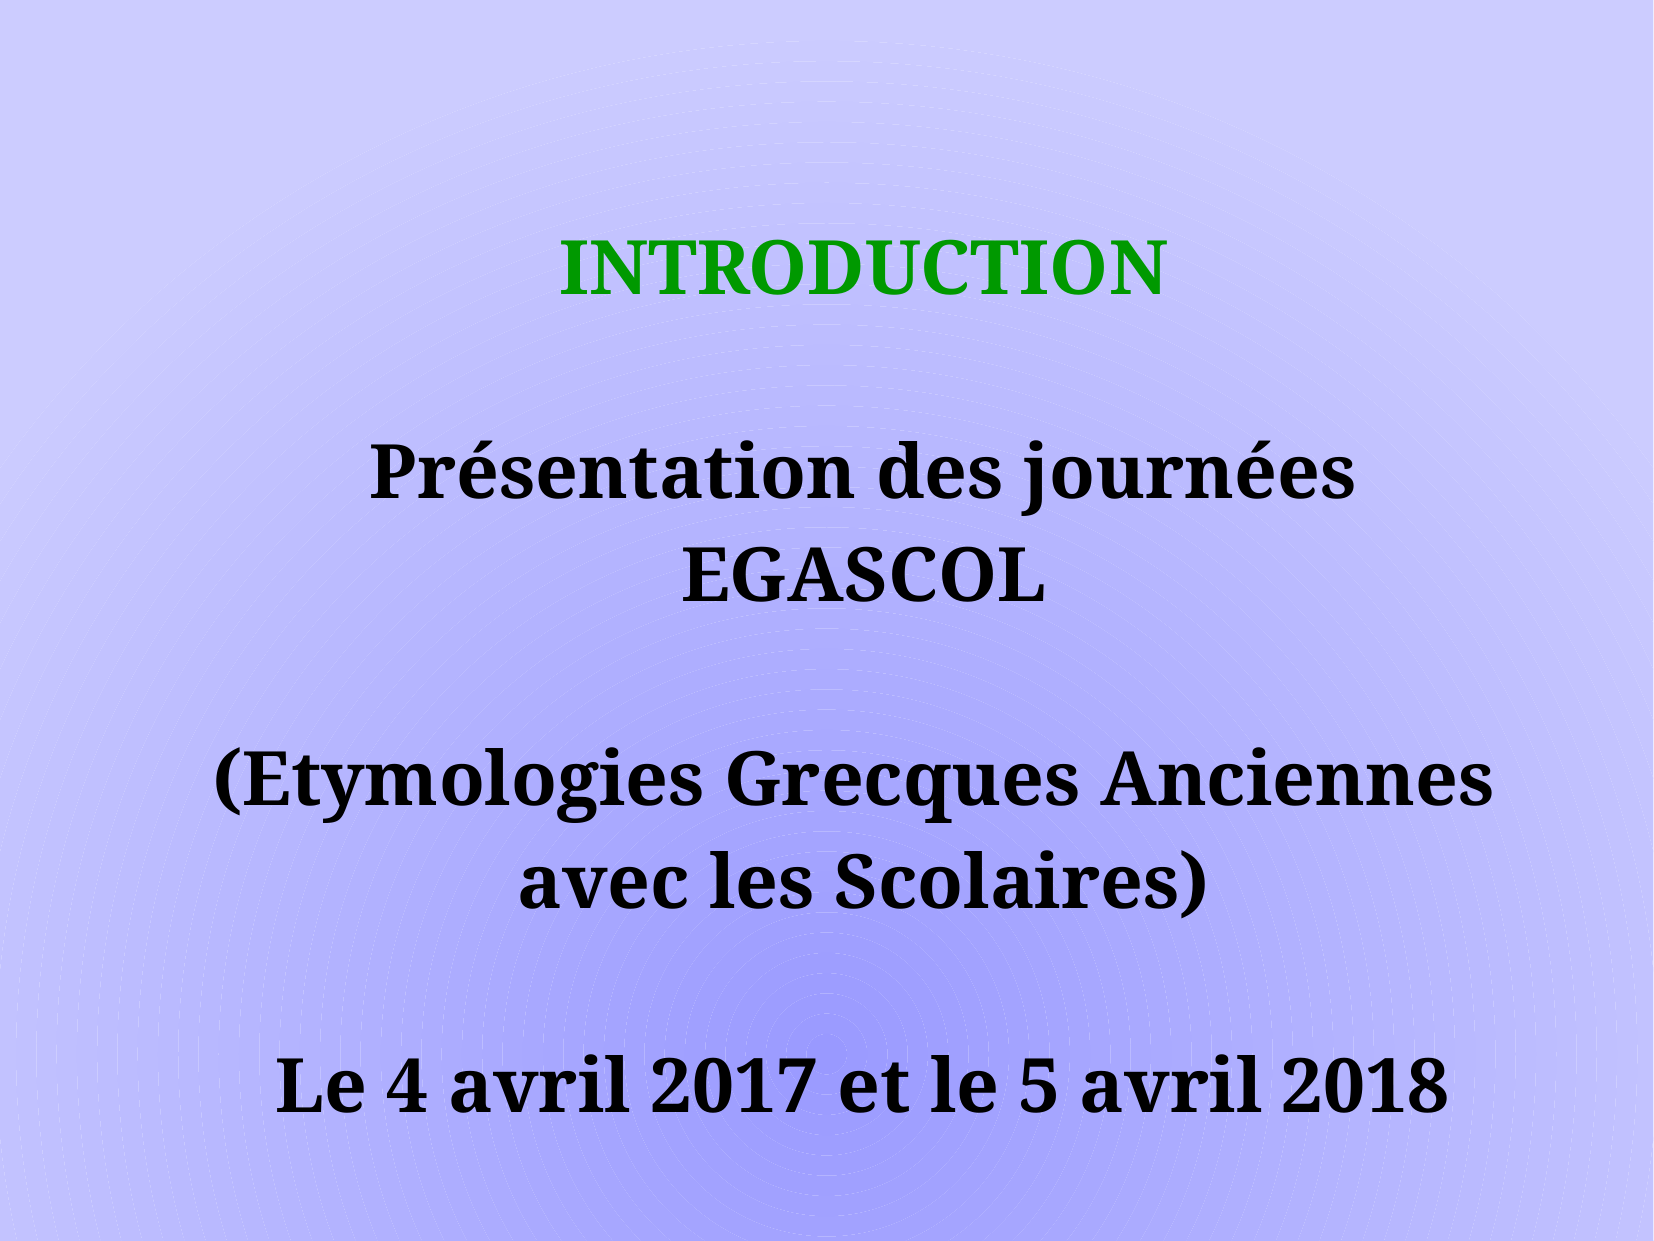

INTRODUCTION
Présentation des journées EGASCOL
(Etymologies Grecques Anciennes
avec les Scolaires)
Le 4 avril 2017 et le 5 avril 2018